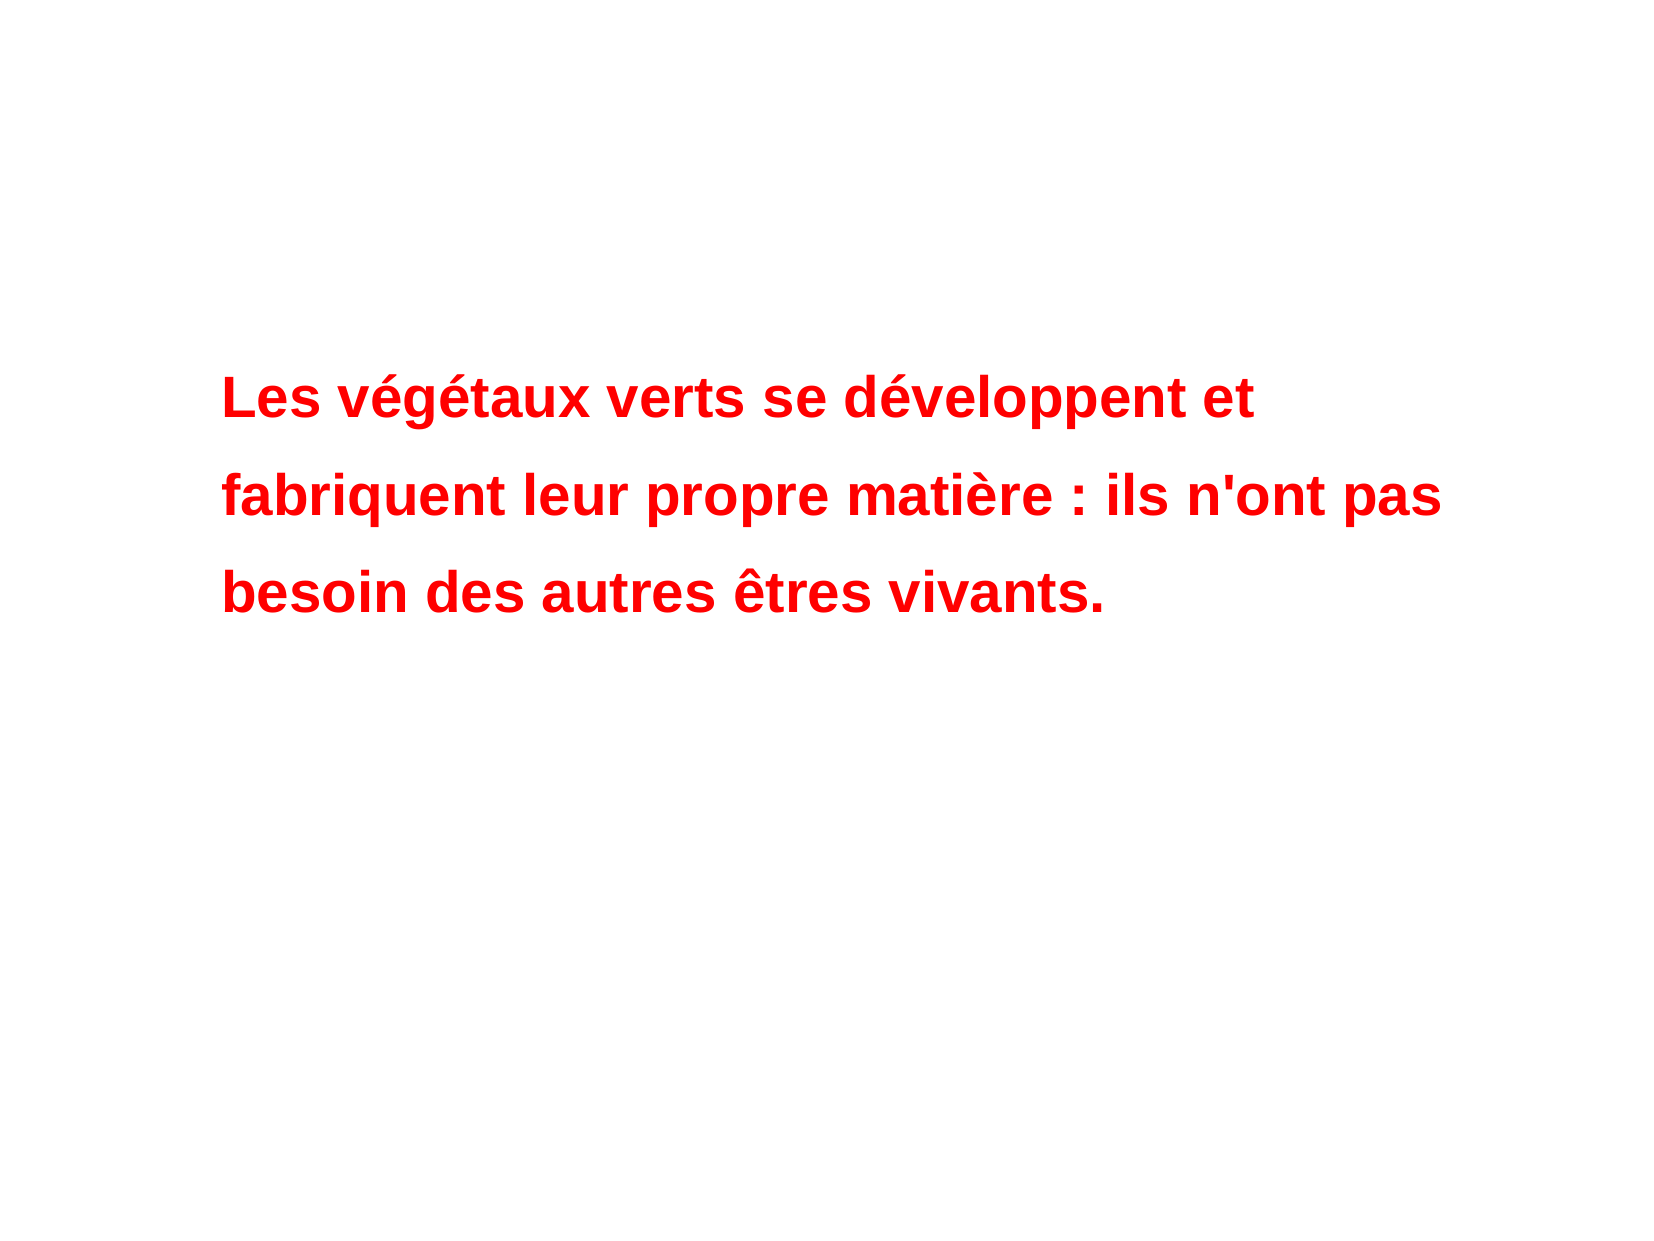

Les végétaux verts se développent et fabriquent leur propre matière : ils n'ont pas besoin des autres êtres vivants.